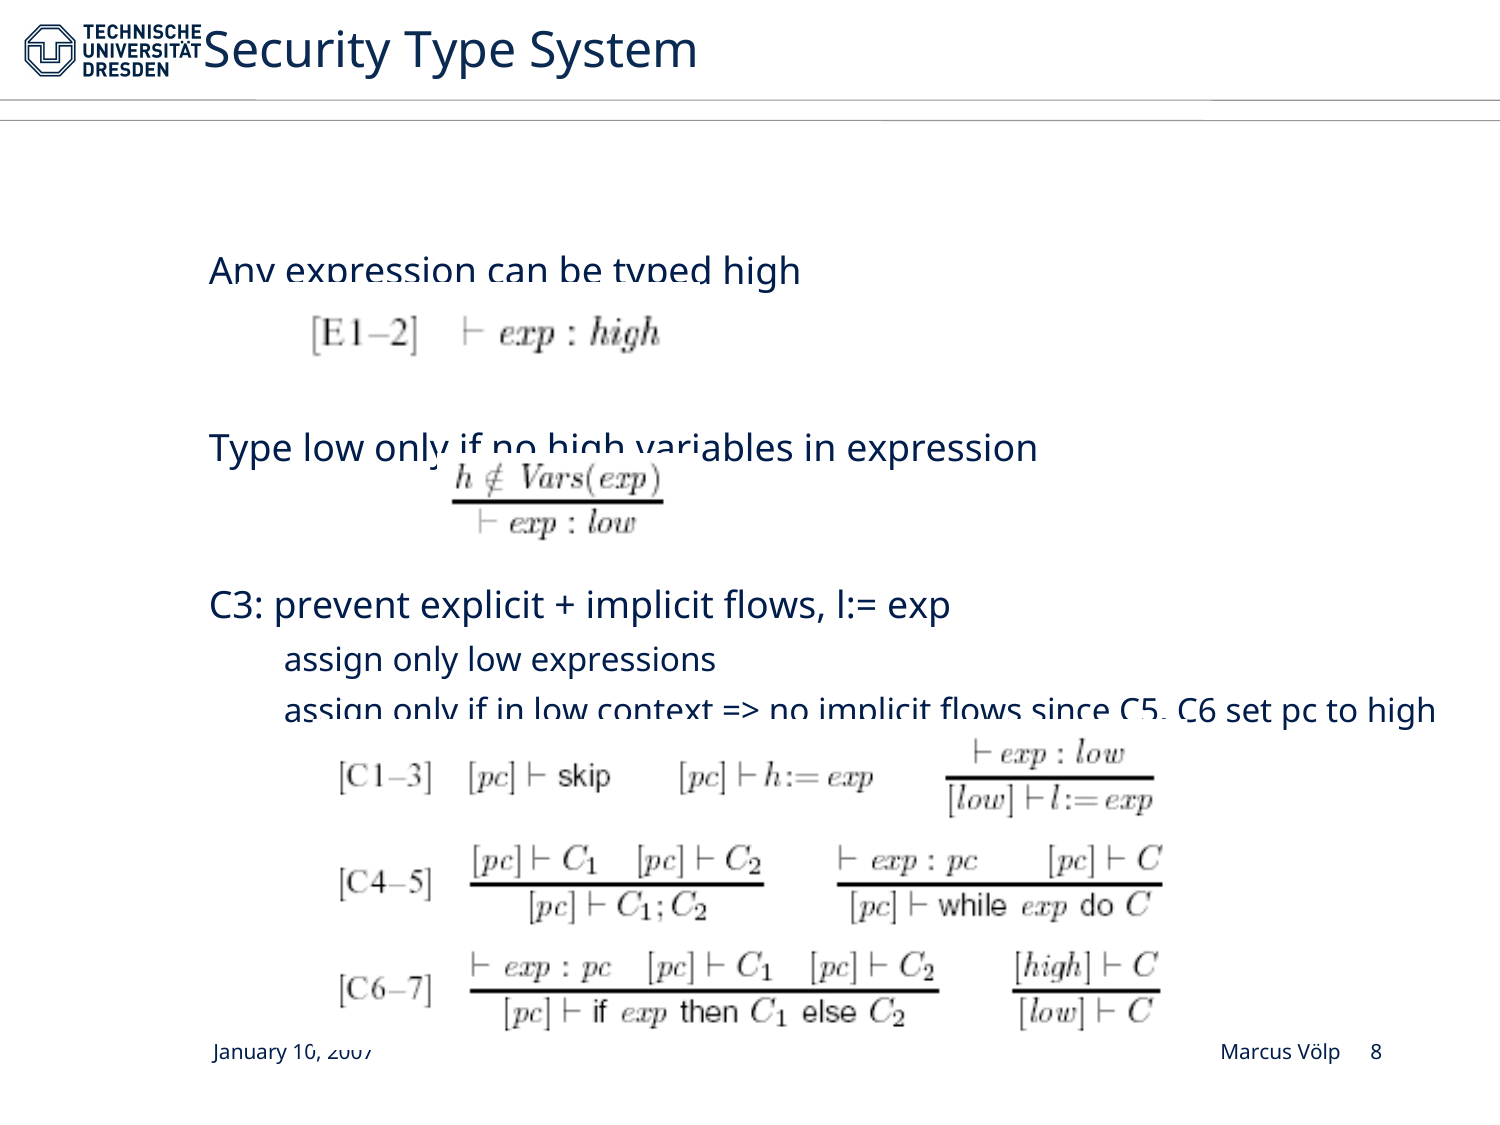

# Security Type System
Any expression can be typed high
Type low only if no high variables in expression
C3: prevent explicit + implicit flows, l:= exp
assign only low expressions
assign only if in low context => no implicit flows since C5, C6 set pc to high if conditional is high